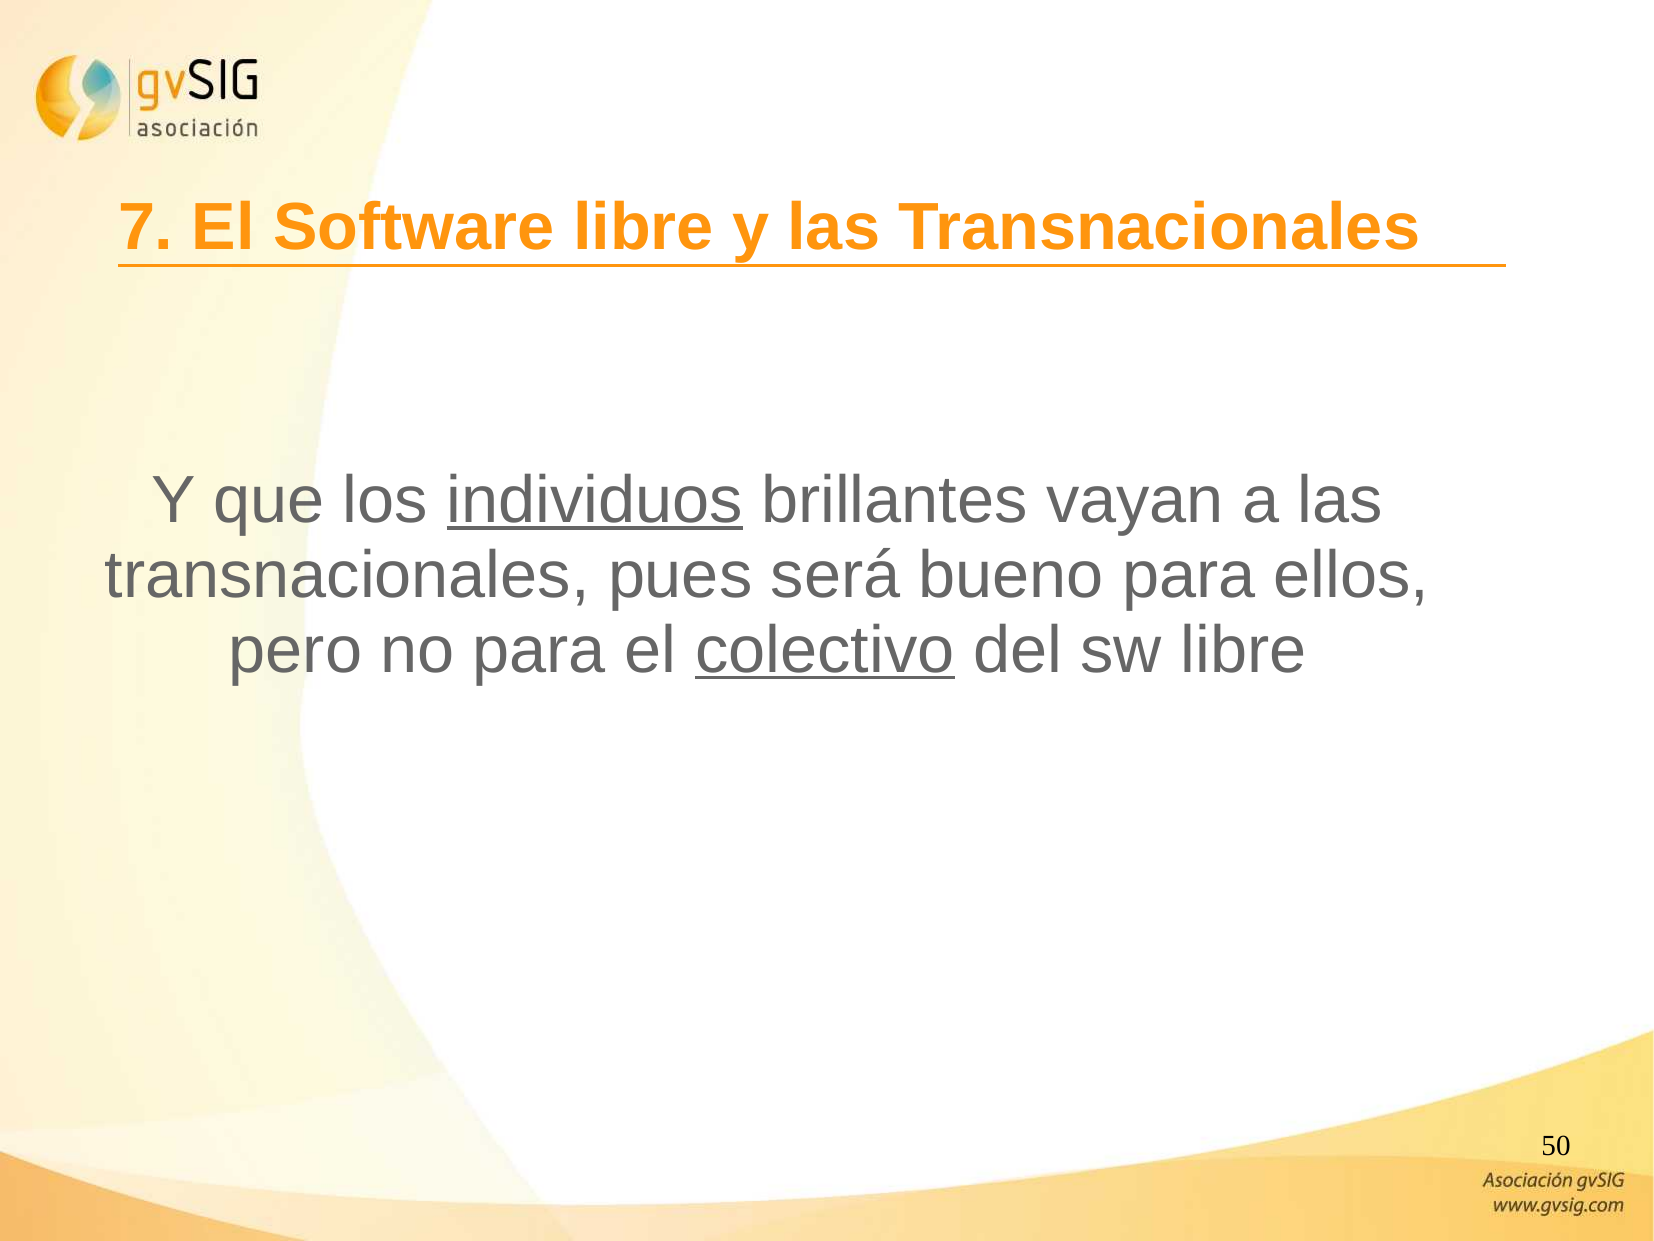

# 7. El Software libre y las Transnacionales
Y que los individuos brillantes vayan a las transnacionales, pues será bueno para ellos, pero no para el colectivo del sw libre
50